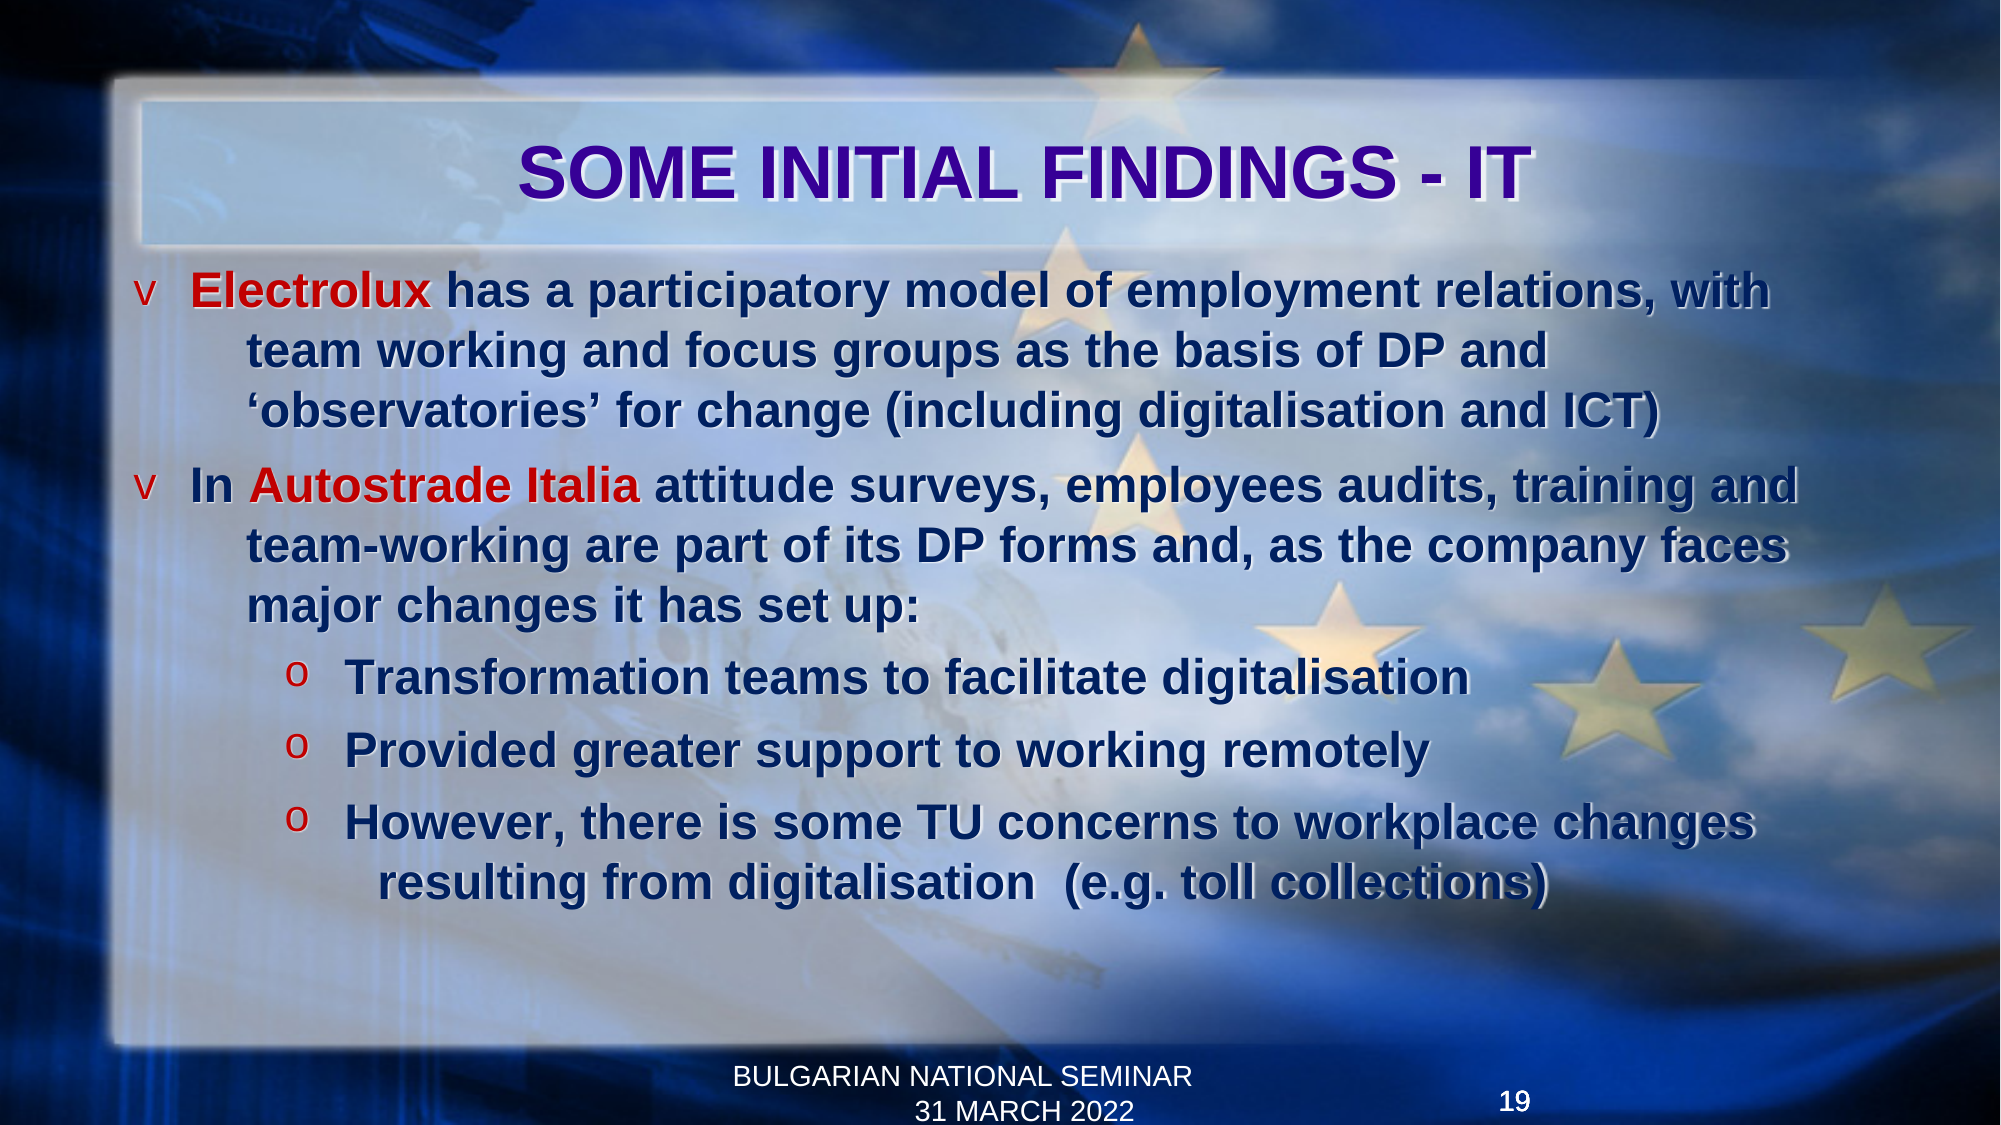

# SOME INITIAL FINDINGS - IT
Electrolux has a participatory model of employment relations, with team working and focus groups as the basis of DP and ‘observatories’ for change (including digitalisation and ICT)
In Autostrade Italia attitude surveys, employees audits, training and team-working are part of its DP forms and, as the company faces major changes it has set up:
 Transformation teams to facilitate digitalisation
 Provided greater support to working remotely
 However, there is some TU concerns to workplace changes resulting from digitalisation (e.g. toll collections)
BULGARIAN NATIONAL SEMINAR 31 MARCH 2022